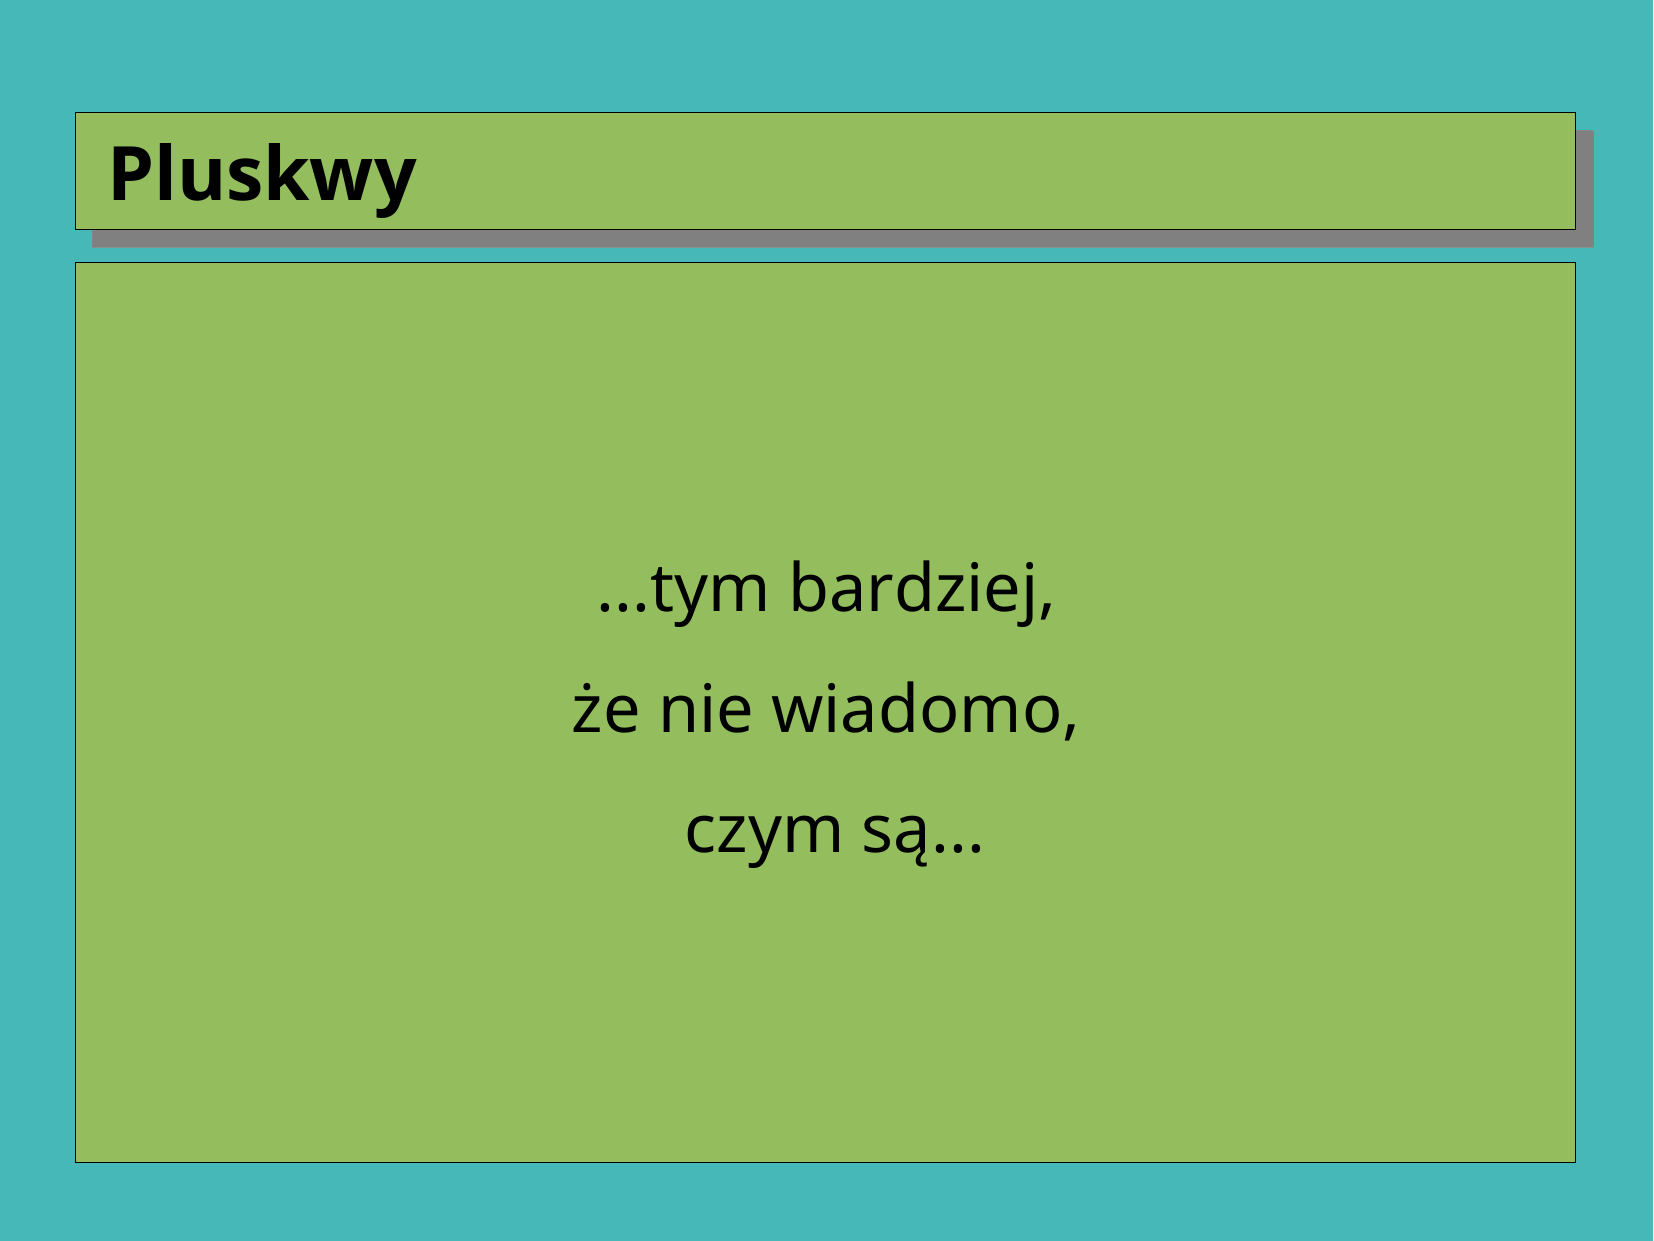

Pluskwy
# ...tym bardziej,
że nie wiadomo,
czym są...